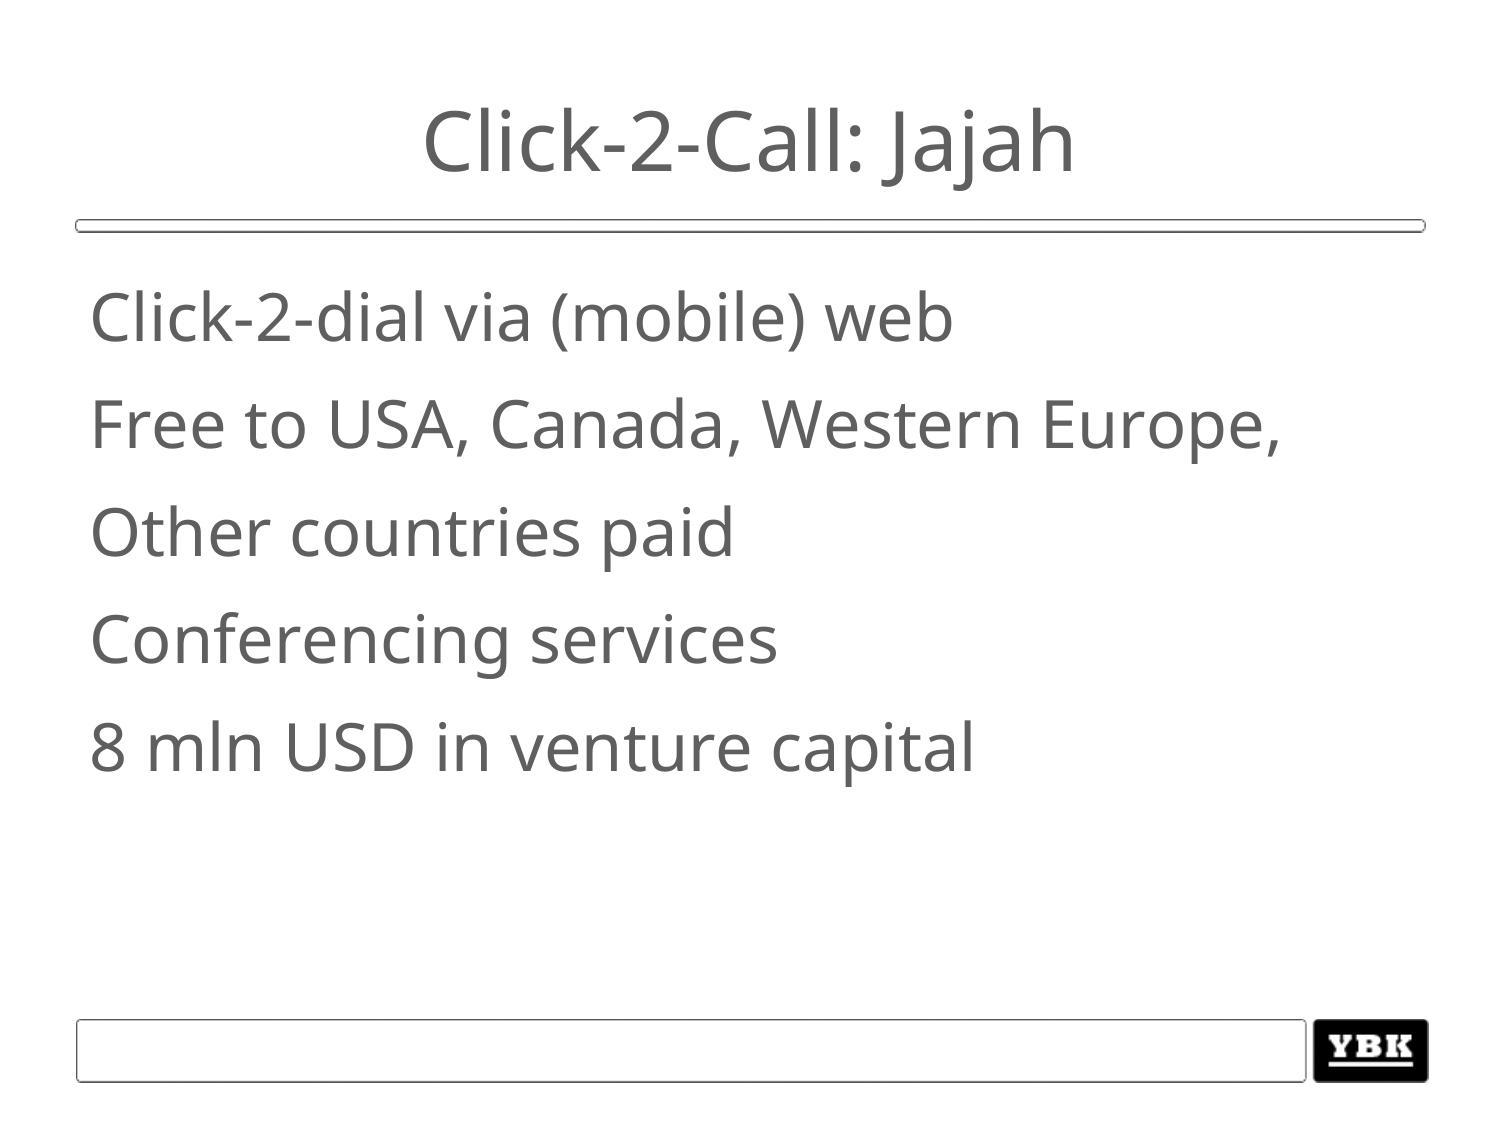

# Click-2-Call: Jajah
Click-2-dial via (mobile) web
Free to USA, Canada, Western Europe,
Other countries paid
Conferencing services
8 mln USD in venture capital